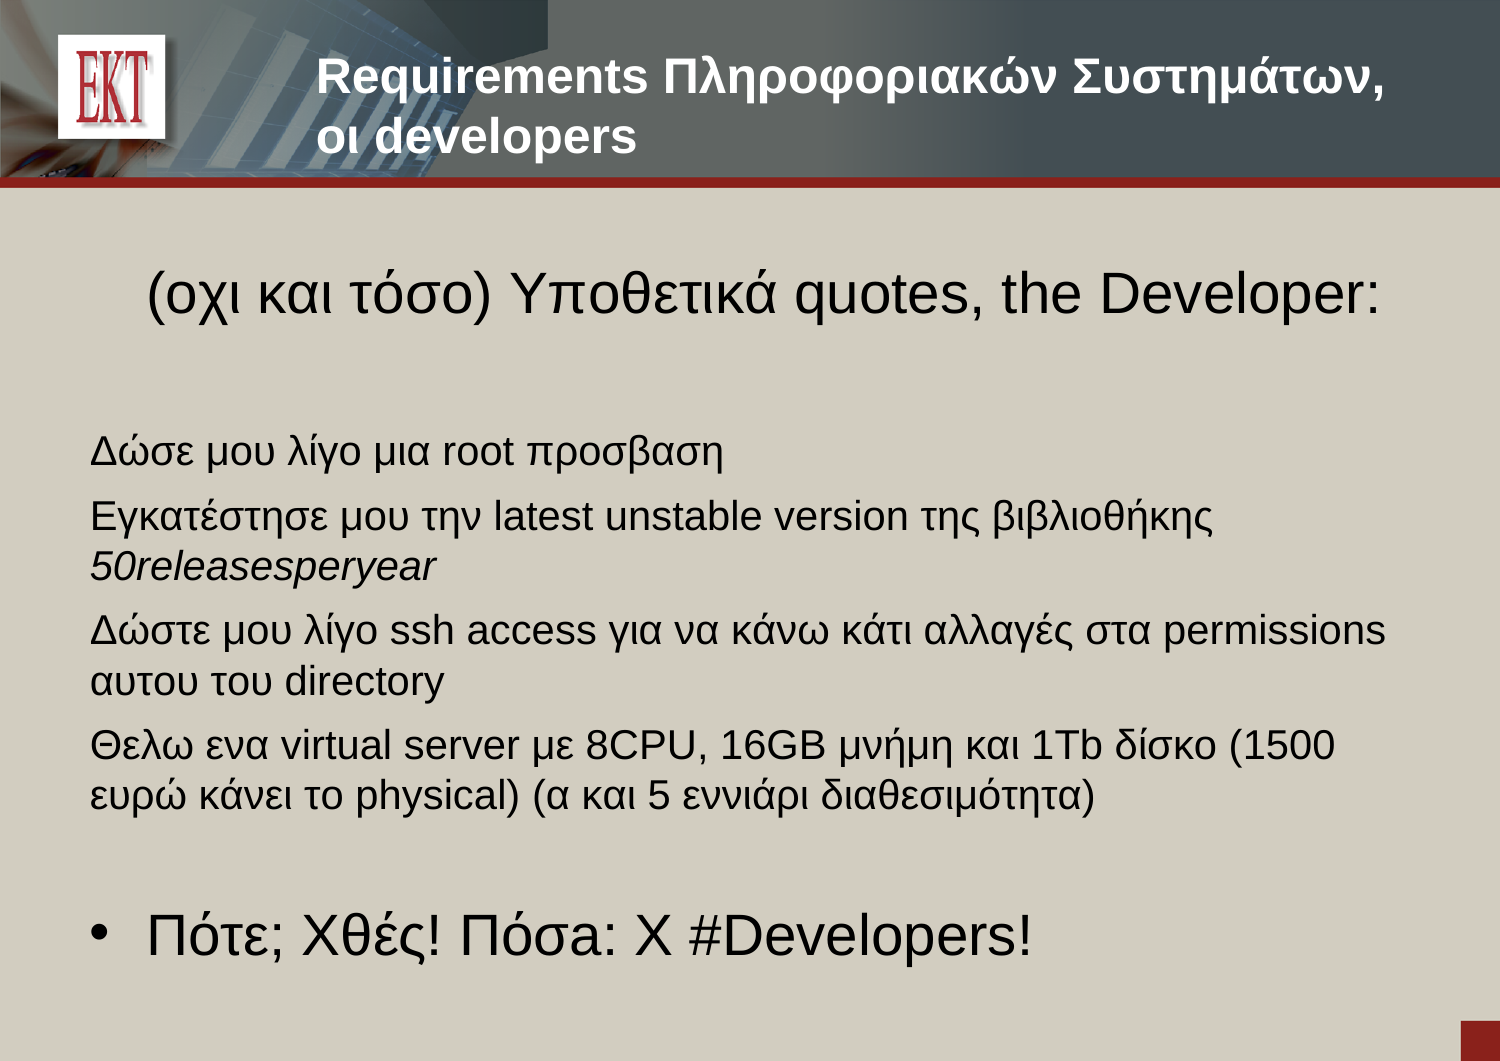

# Requirements Πληροφοριακών Συστημάτων, οι developers
(oχι και τόσο) Υποθετικά quotes, the Developer:
Δώσε μου λίγο μια root προσβαση
Εγκατέστησε μου την latest unstable version της βιβλιοθήκης 50releasesperyear
Δώστε μου λίγο ssh access για να κάνω κάτι αλλαγές στα permissions αυτου του directory
Θελω ενα virtual server με 8CPU, 16GB μνήμη και 1Tb δίσκο (1500 ευρώ κάνει το physical) (α και 5 εννιάρι διαθεσιμότητα)
Πότε; Χθές! Πόσa: Χ #Developers!